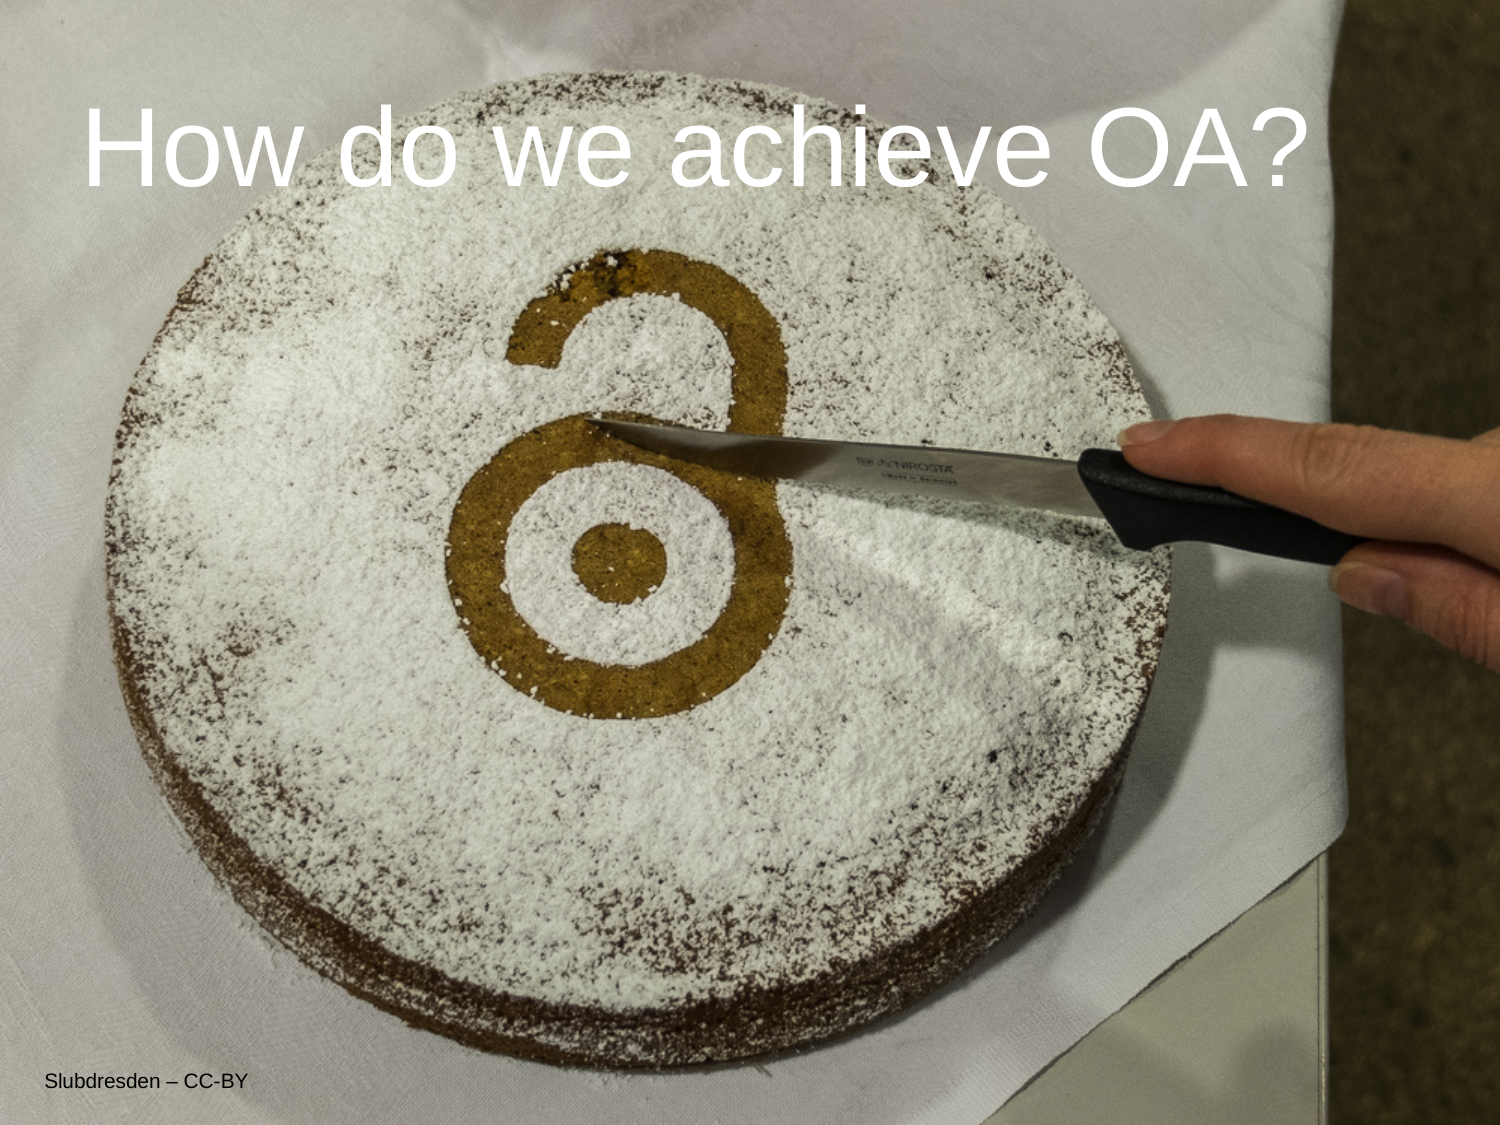

# How do we achieve OA?
Slubdresden – CC-BY